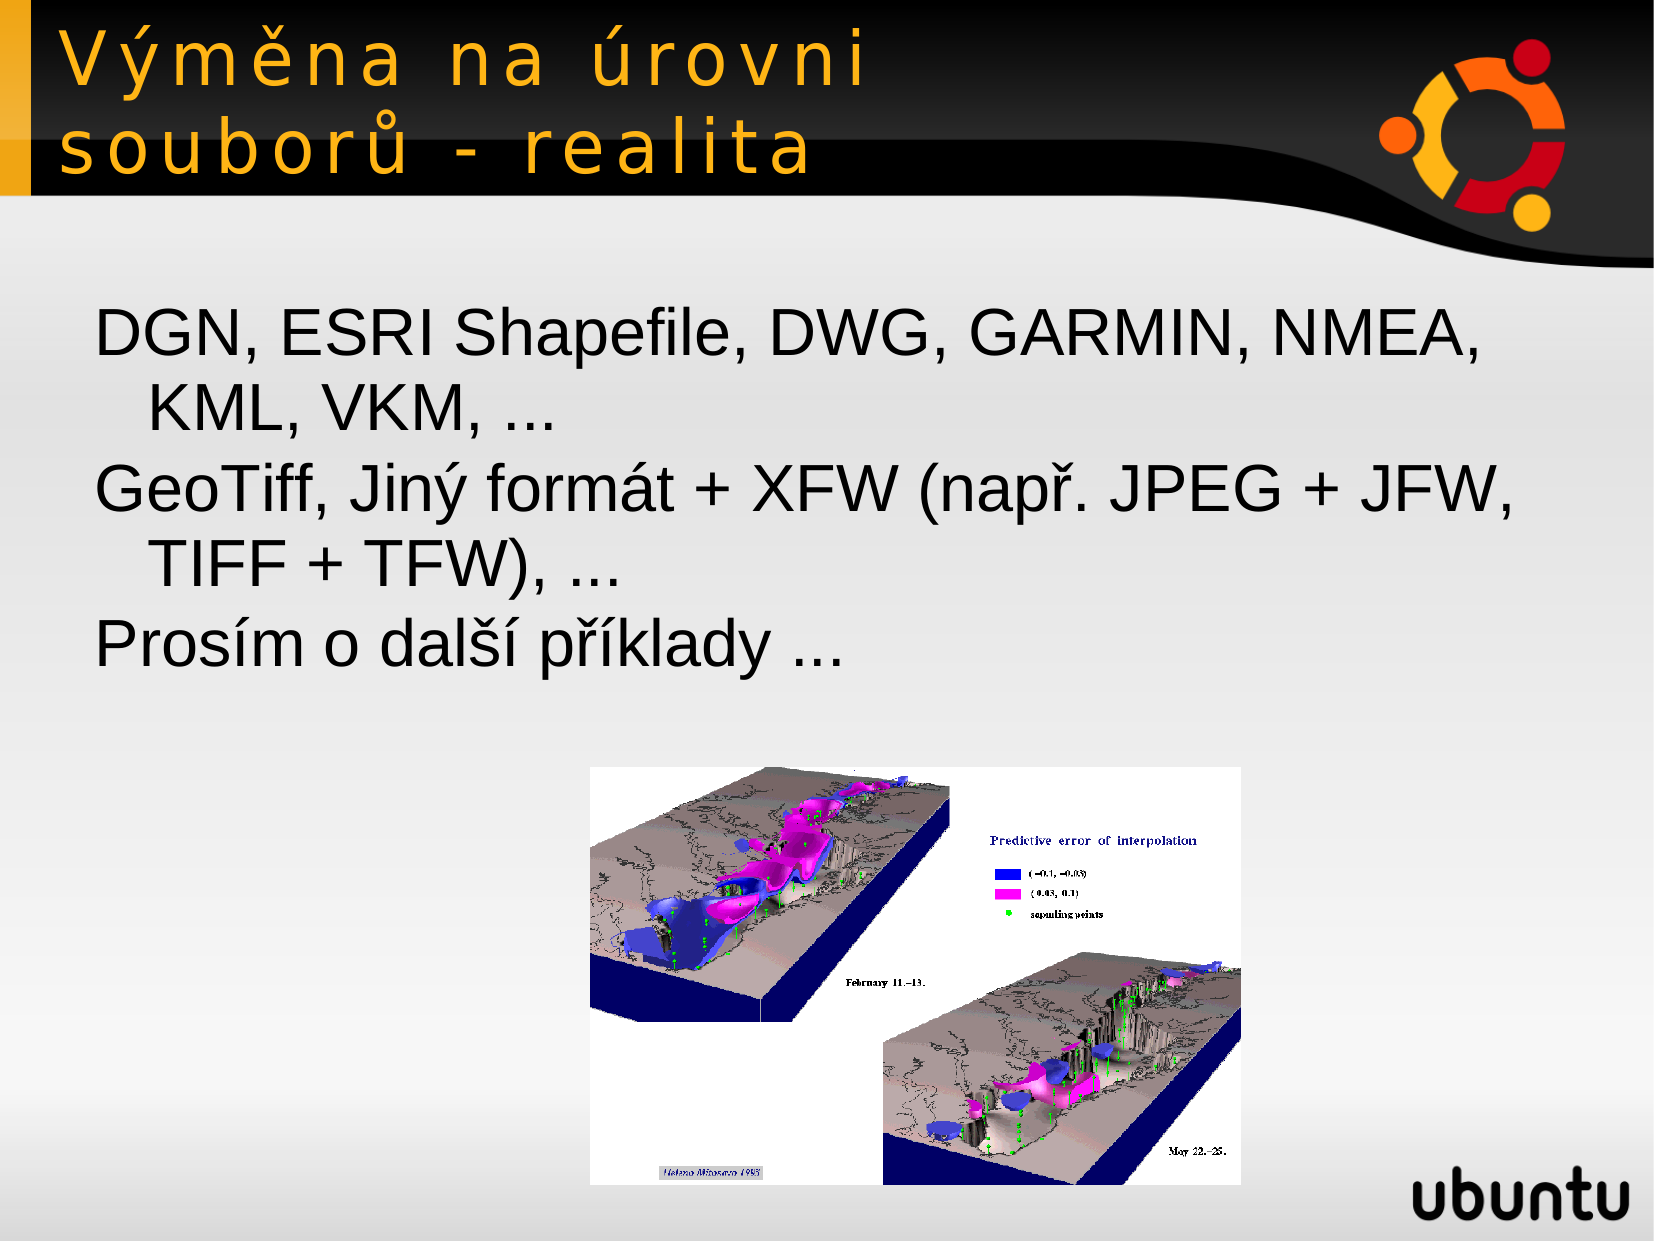

# Výměna na úrovni souborů - realita
DGN, ESRI Shapefile, DWG, GARMIN, NMEA, KML, VKM, ...
GeoTiff, Jiný formát + XFW (např. JPEG + JFW, TIFF + TFW), ...
Prosím o další příklady ...